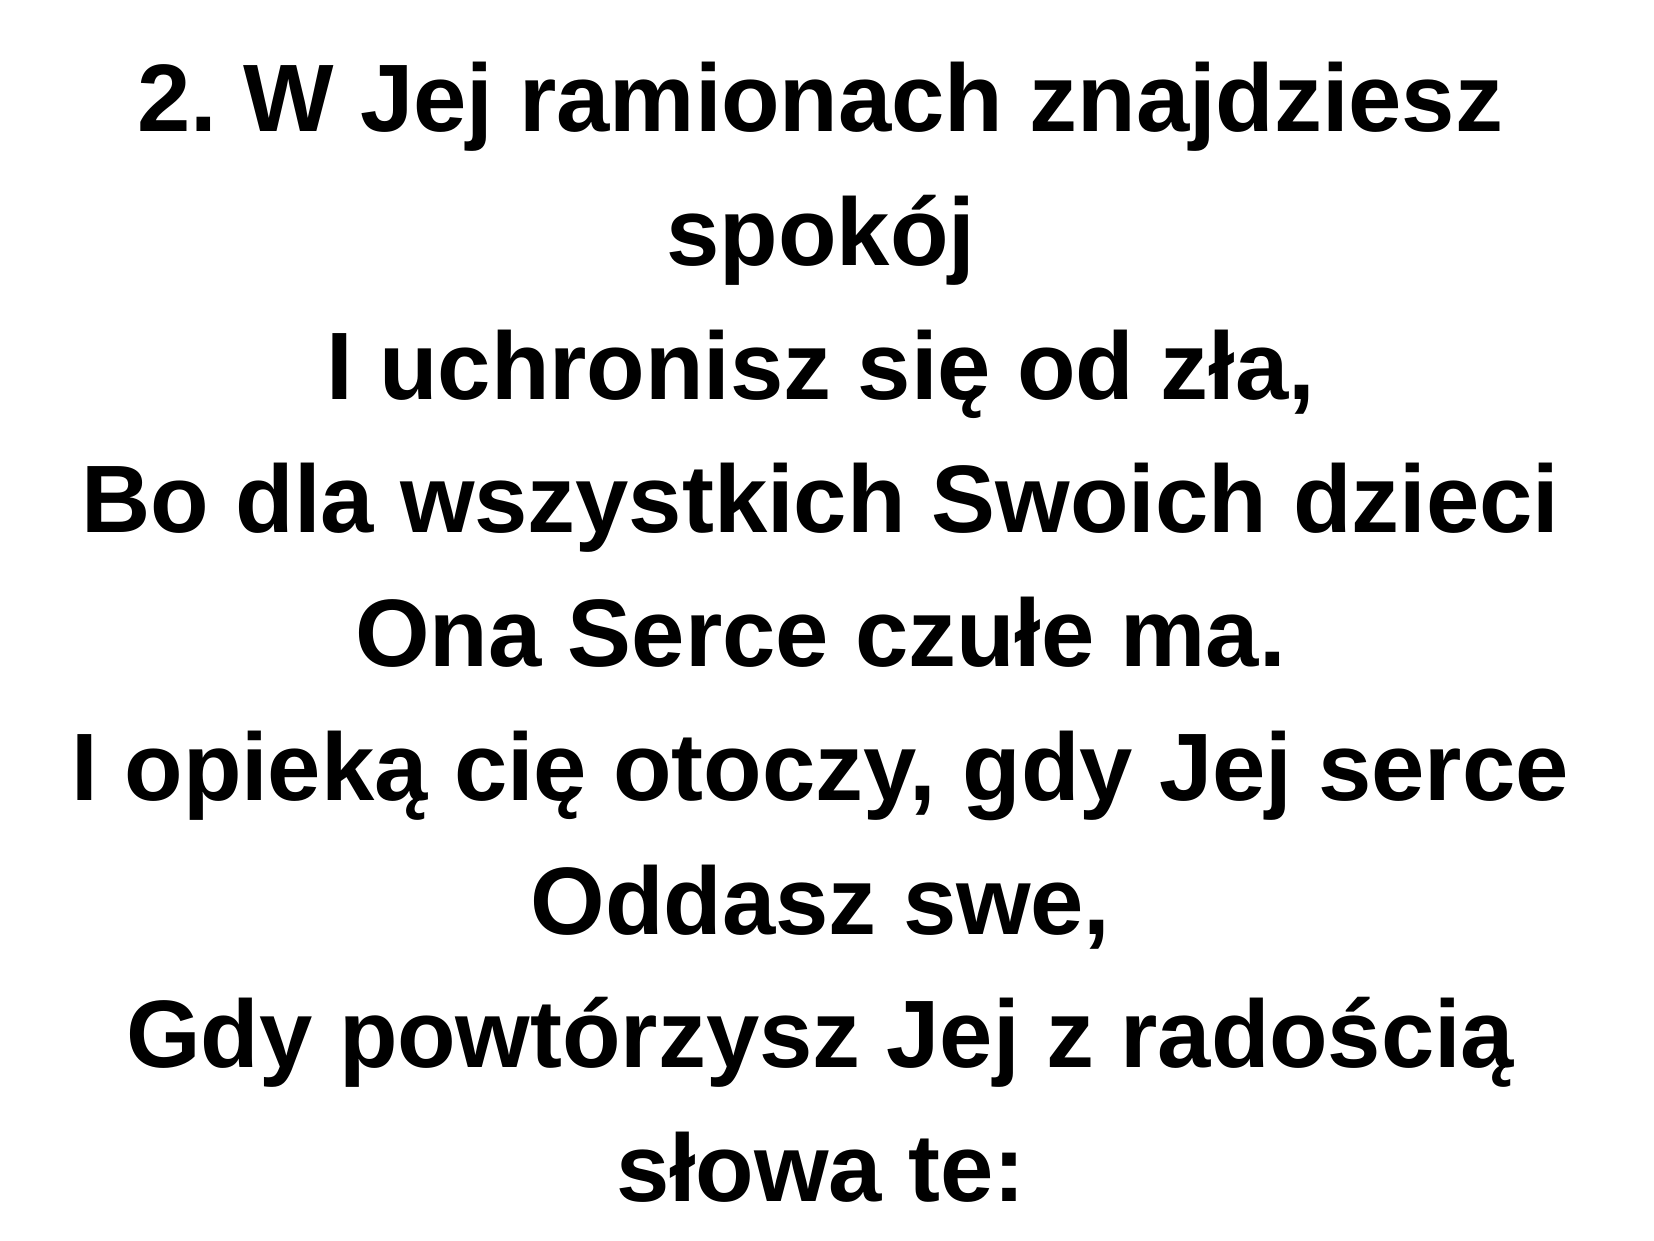

# 2. W Jej ramionach znajdziesz spokój
I uchronisz się od zła,
Bo dla wszystkich Swoich dzieci
Ona Serce czułe ma.
I opieką cię otoczy, gdy Jej serce
Oddasz swe,
Gdy powtórzysz Jej z radością słowa te: